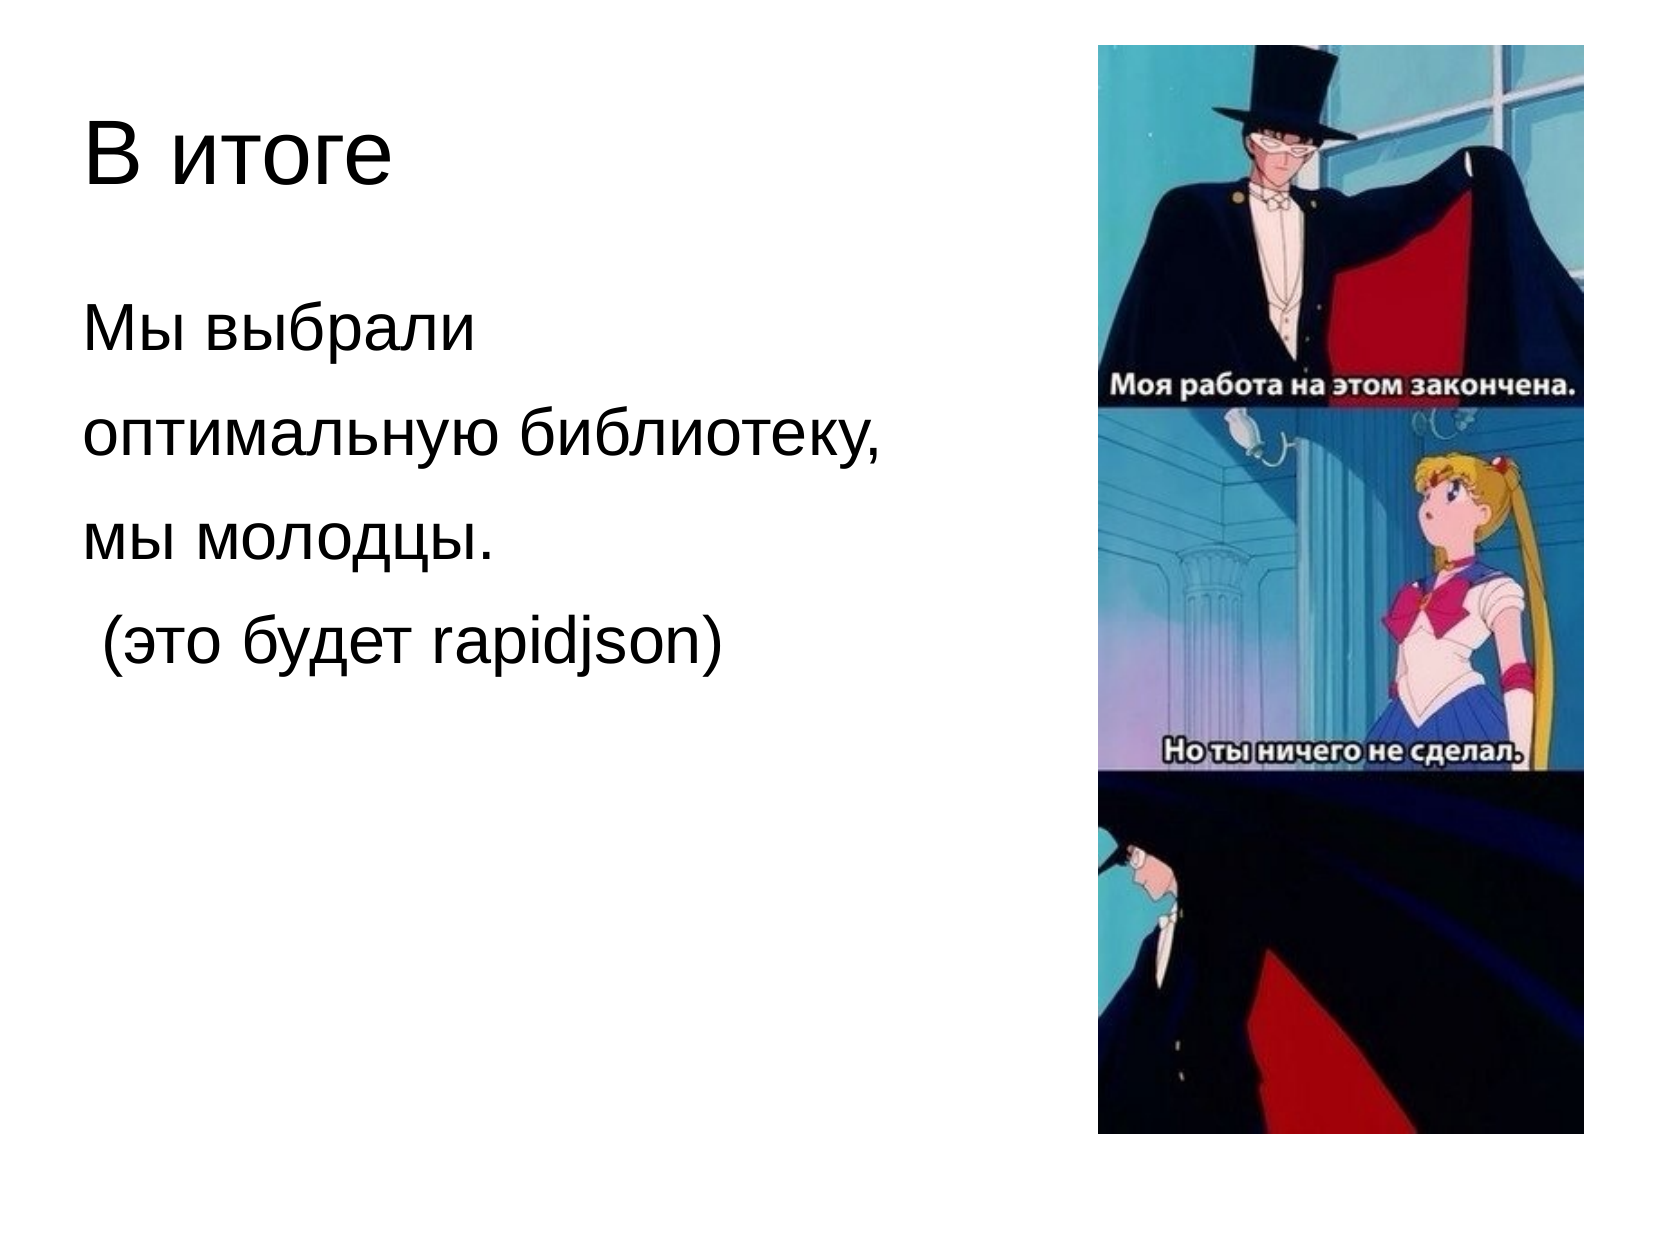

# В итоге
Мы выбрали
оптимальную библиотеку,
мы молодцы.
 (это будет rapidjson)